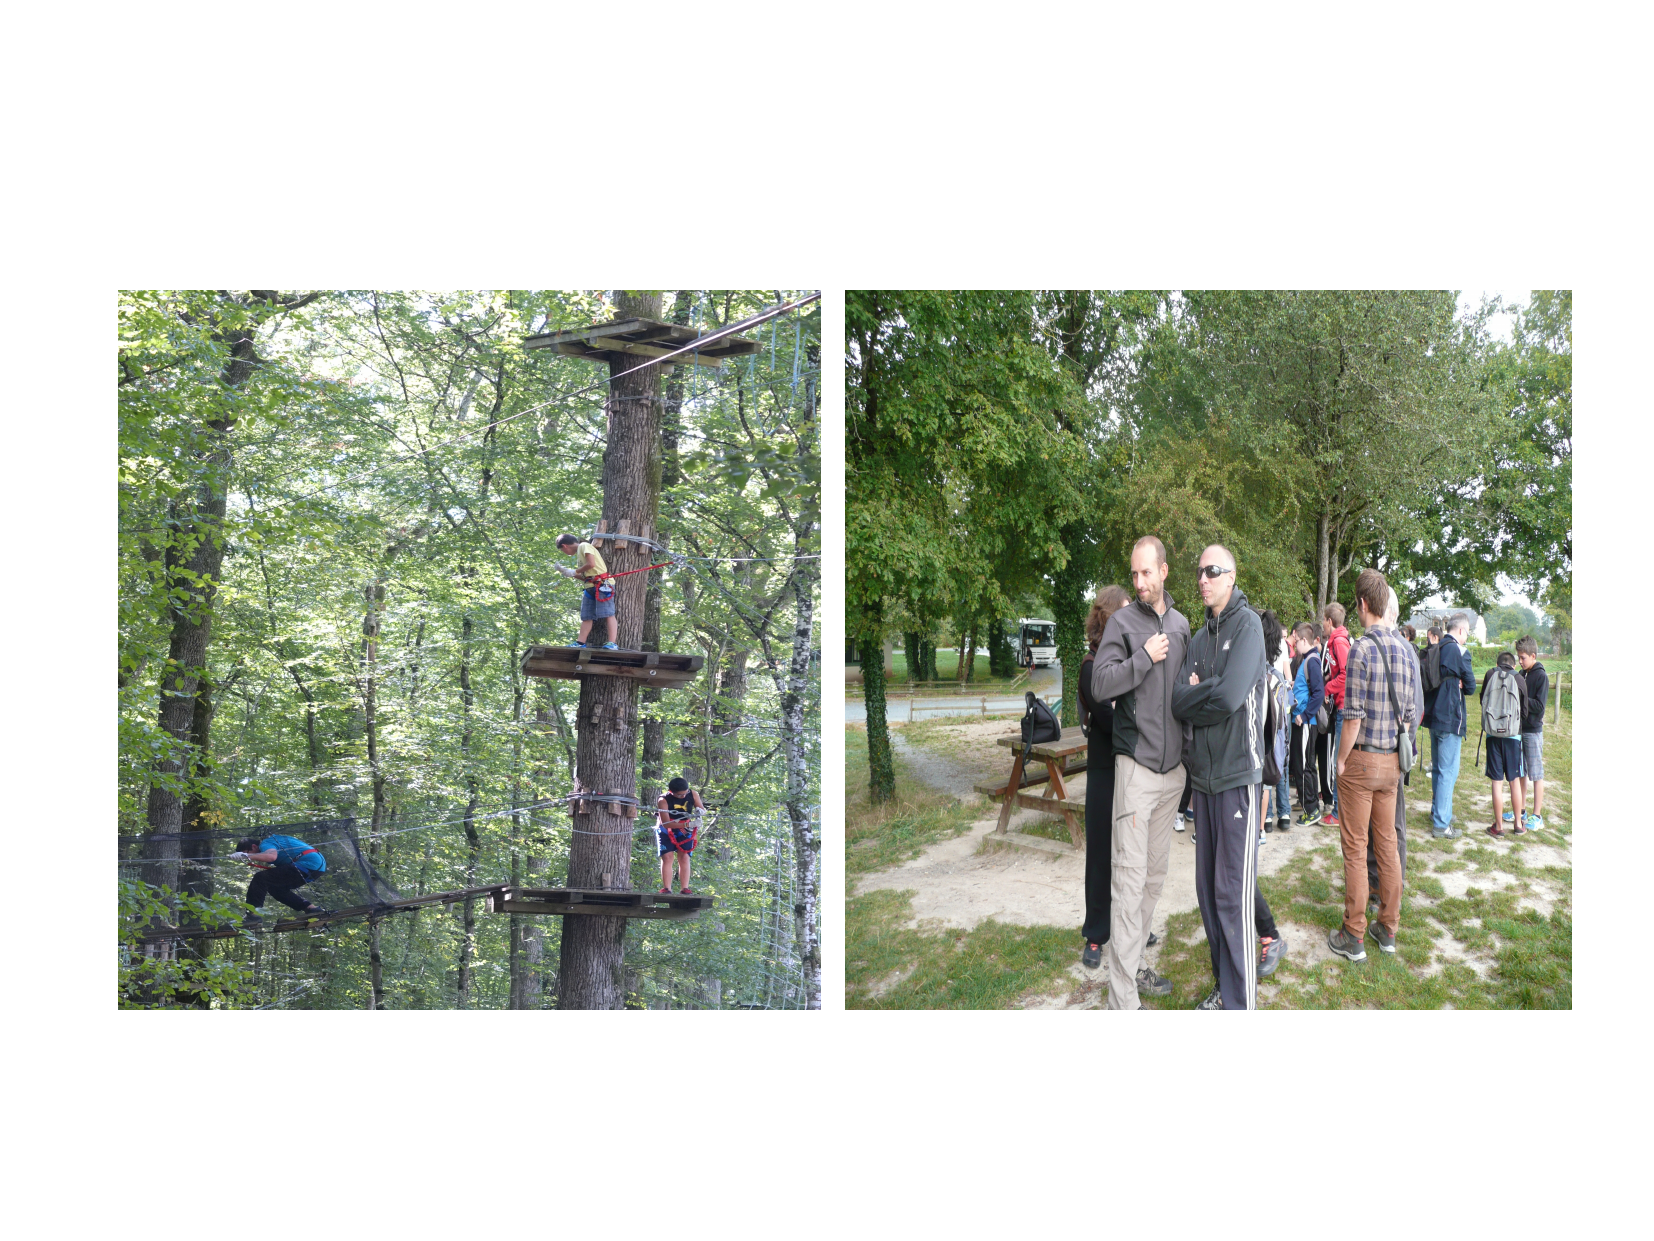

#
### Chart
| Category | 1 colonne | 2 colonne |
|---|---|---|
| 1 ligne | 9.1 | 3.2 |
| 2 ligne | 2.4 | 8.8 |
| 3 ligne | 3.1 | 1.5 |
| 4 ligne | 4.3 | 9.02 |